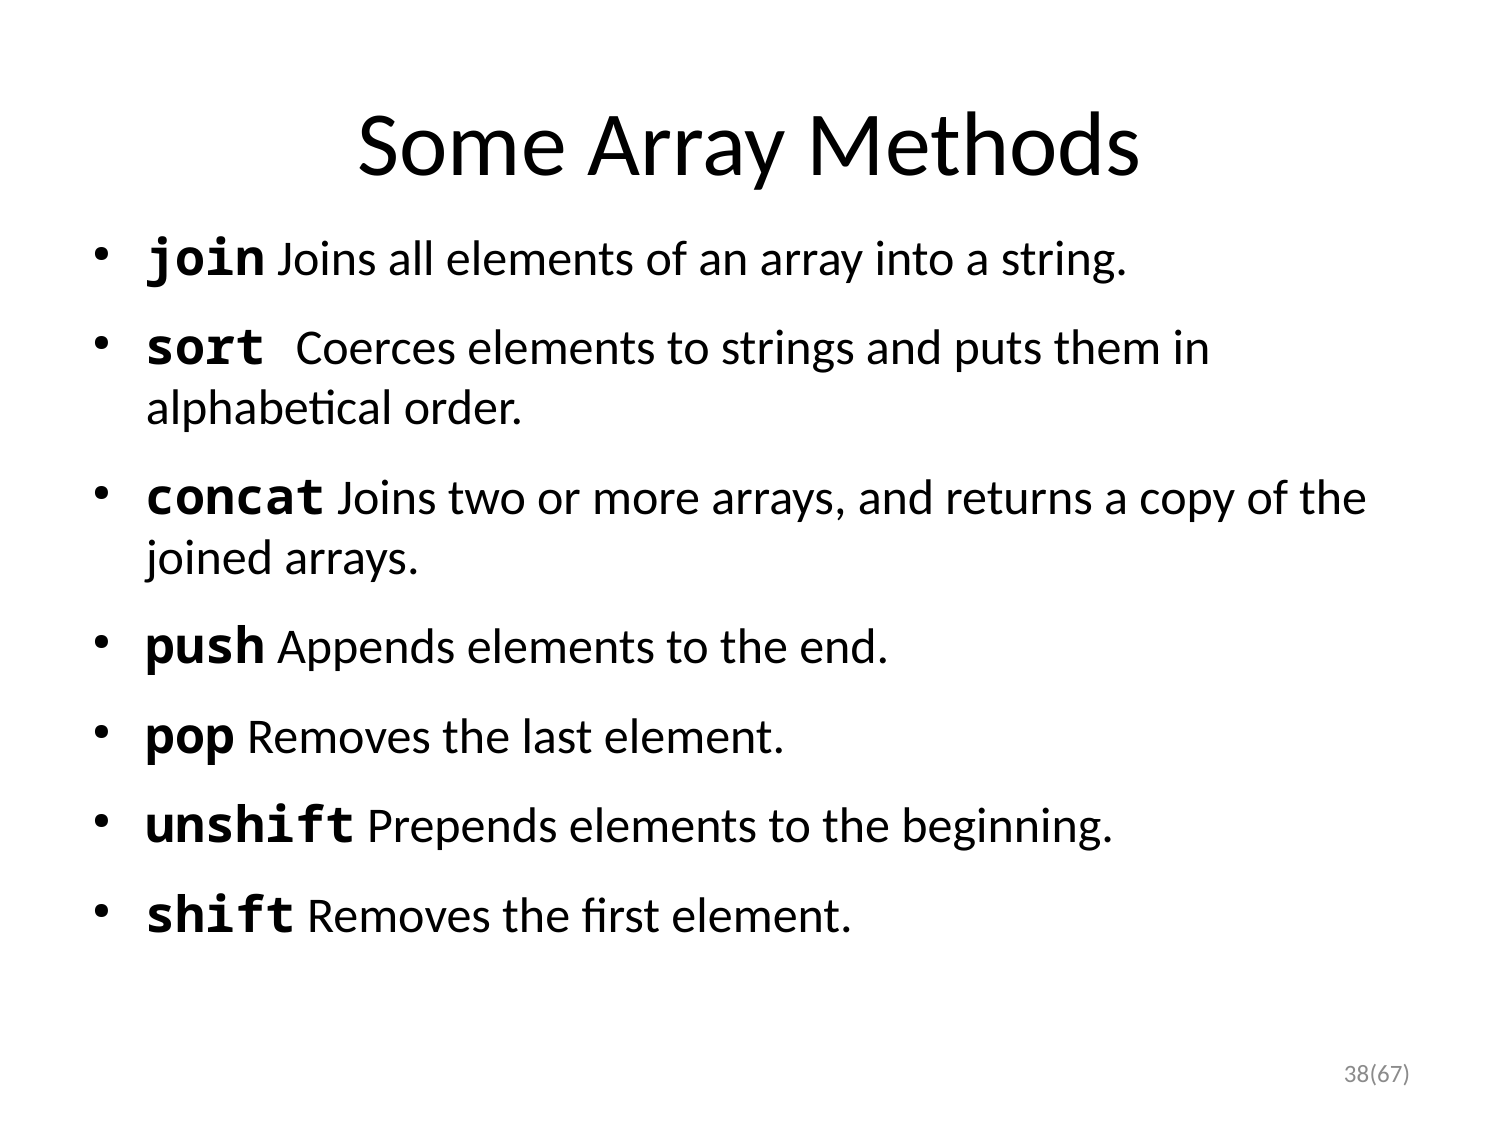

# Some Array Methods
join Joins all elements of an array into a string.
sort Coerces elements to strings and puts them in alphabetical order.
concat Joins two or more arrays, and returns a copy of the joined arrays.
push Appends elements to the end.
pop Removes the last element.
unshift Prepends elements to the beginning.
shift Removes the first element.
38